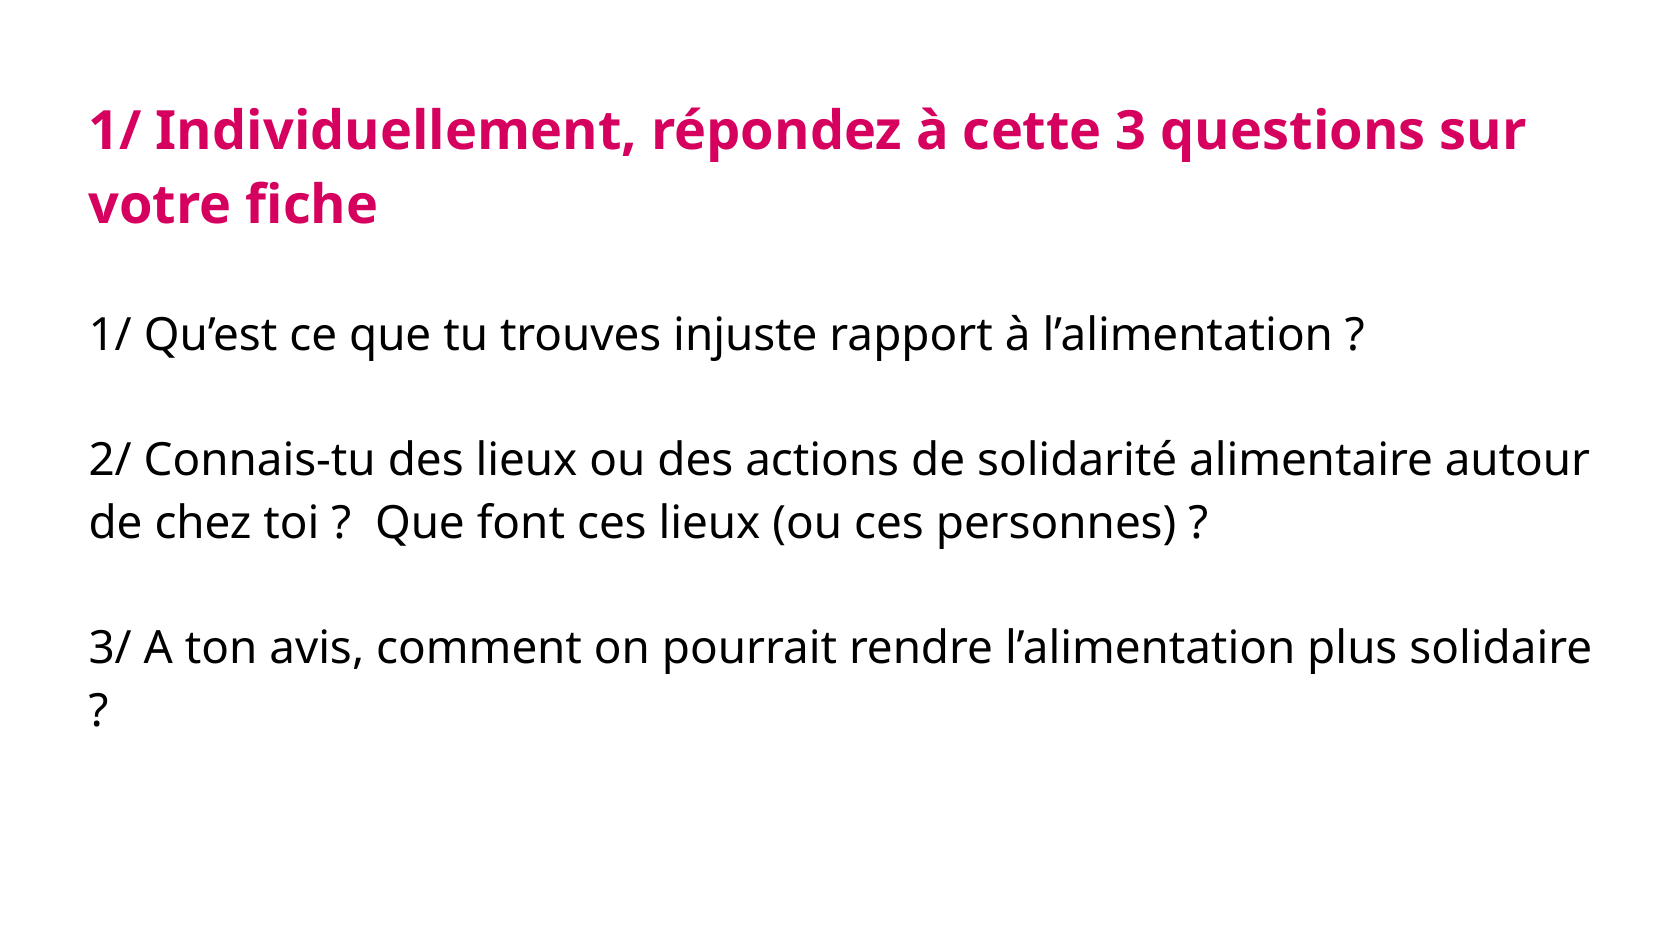

# 1/ Individuellement, répondez à cette 3 questions sur votre fiche 1/ Qu’est ce que tu trouves injuste rapport à l’alimentation ? 2/ Connais-tu des lieux ou des actions de solidarité alimentaire autour de chez toi ? Que font ces lieux (ou ces personnes) ? 3/ A ton avis, comment on pourrait rendre l’alimentation plus solidaire ?